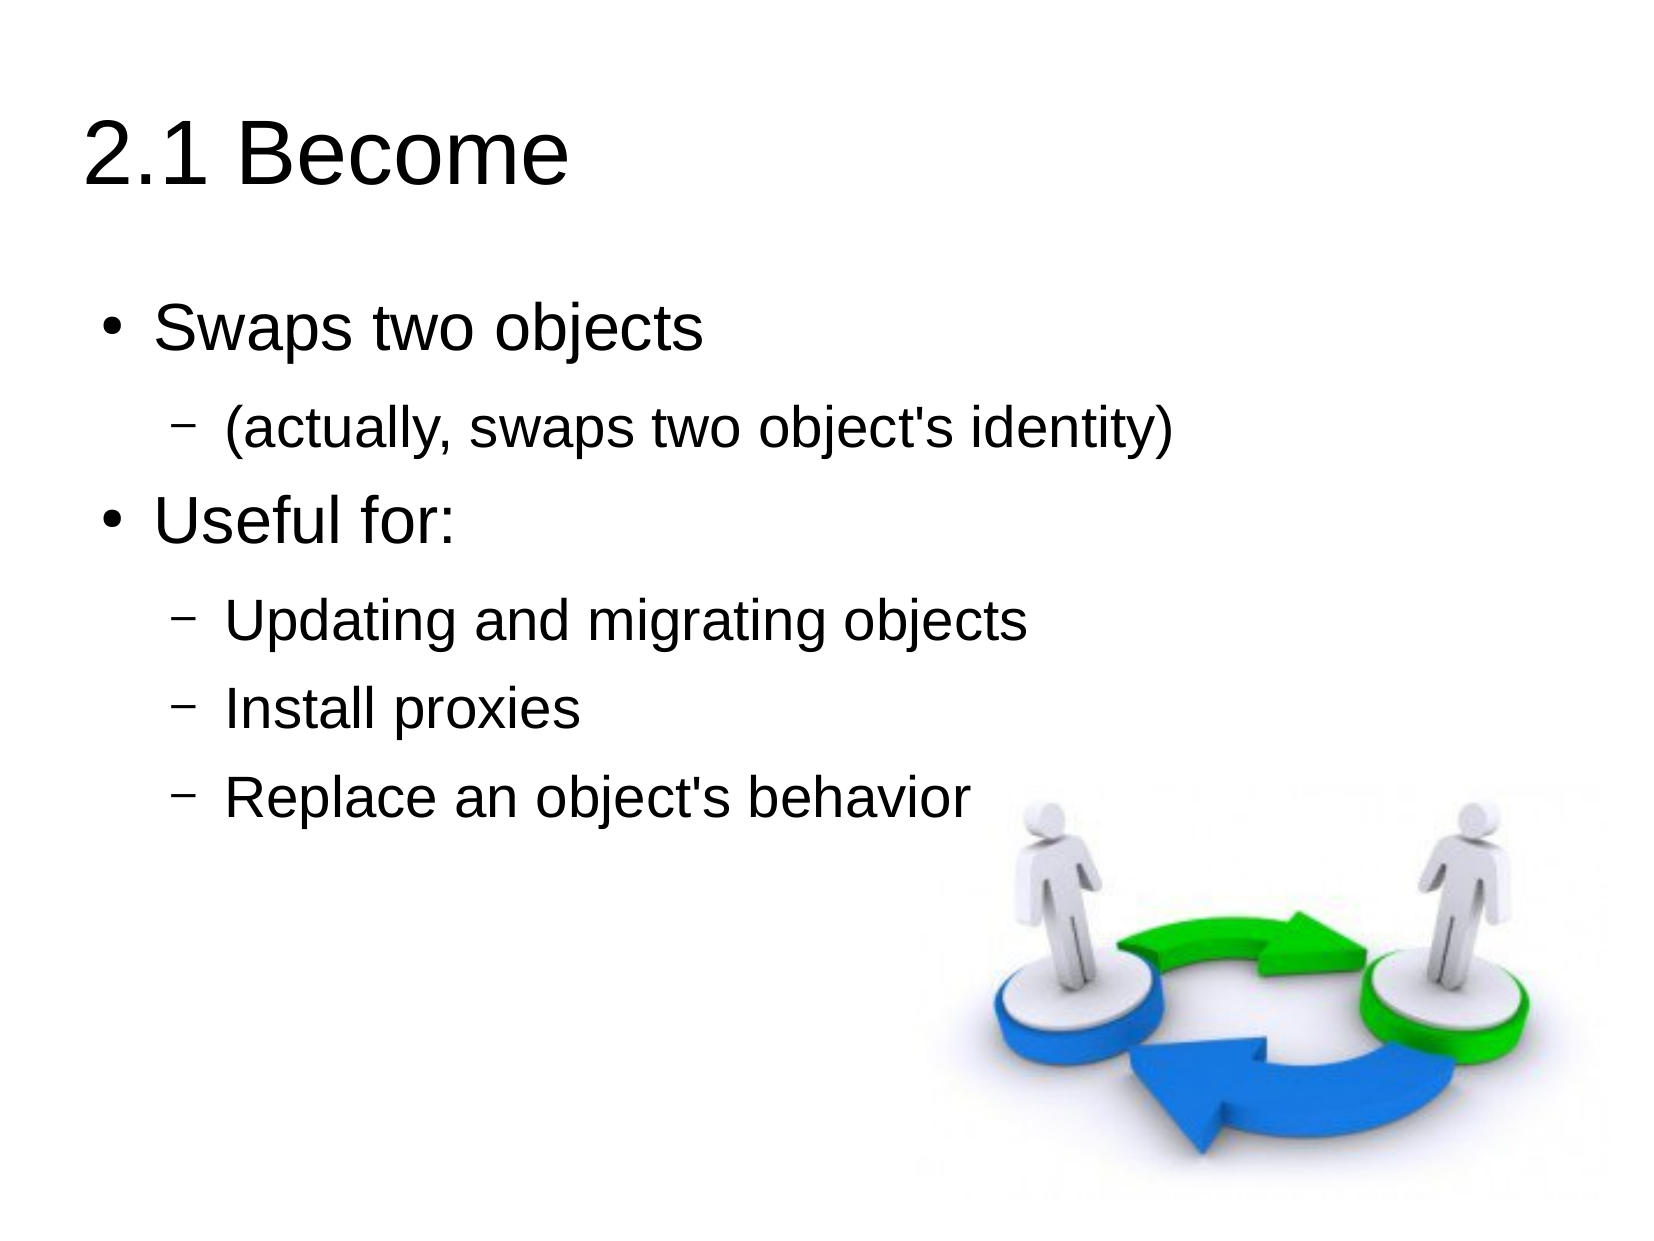

# 2.1 Become
Swaps two objects
(actually, swaps two object's identity)
Useful for:
Updating and migrating objects
Install proxies
Replace an object's behavior